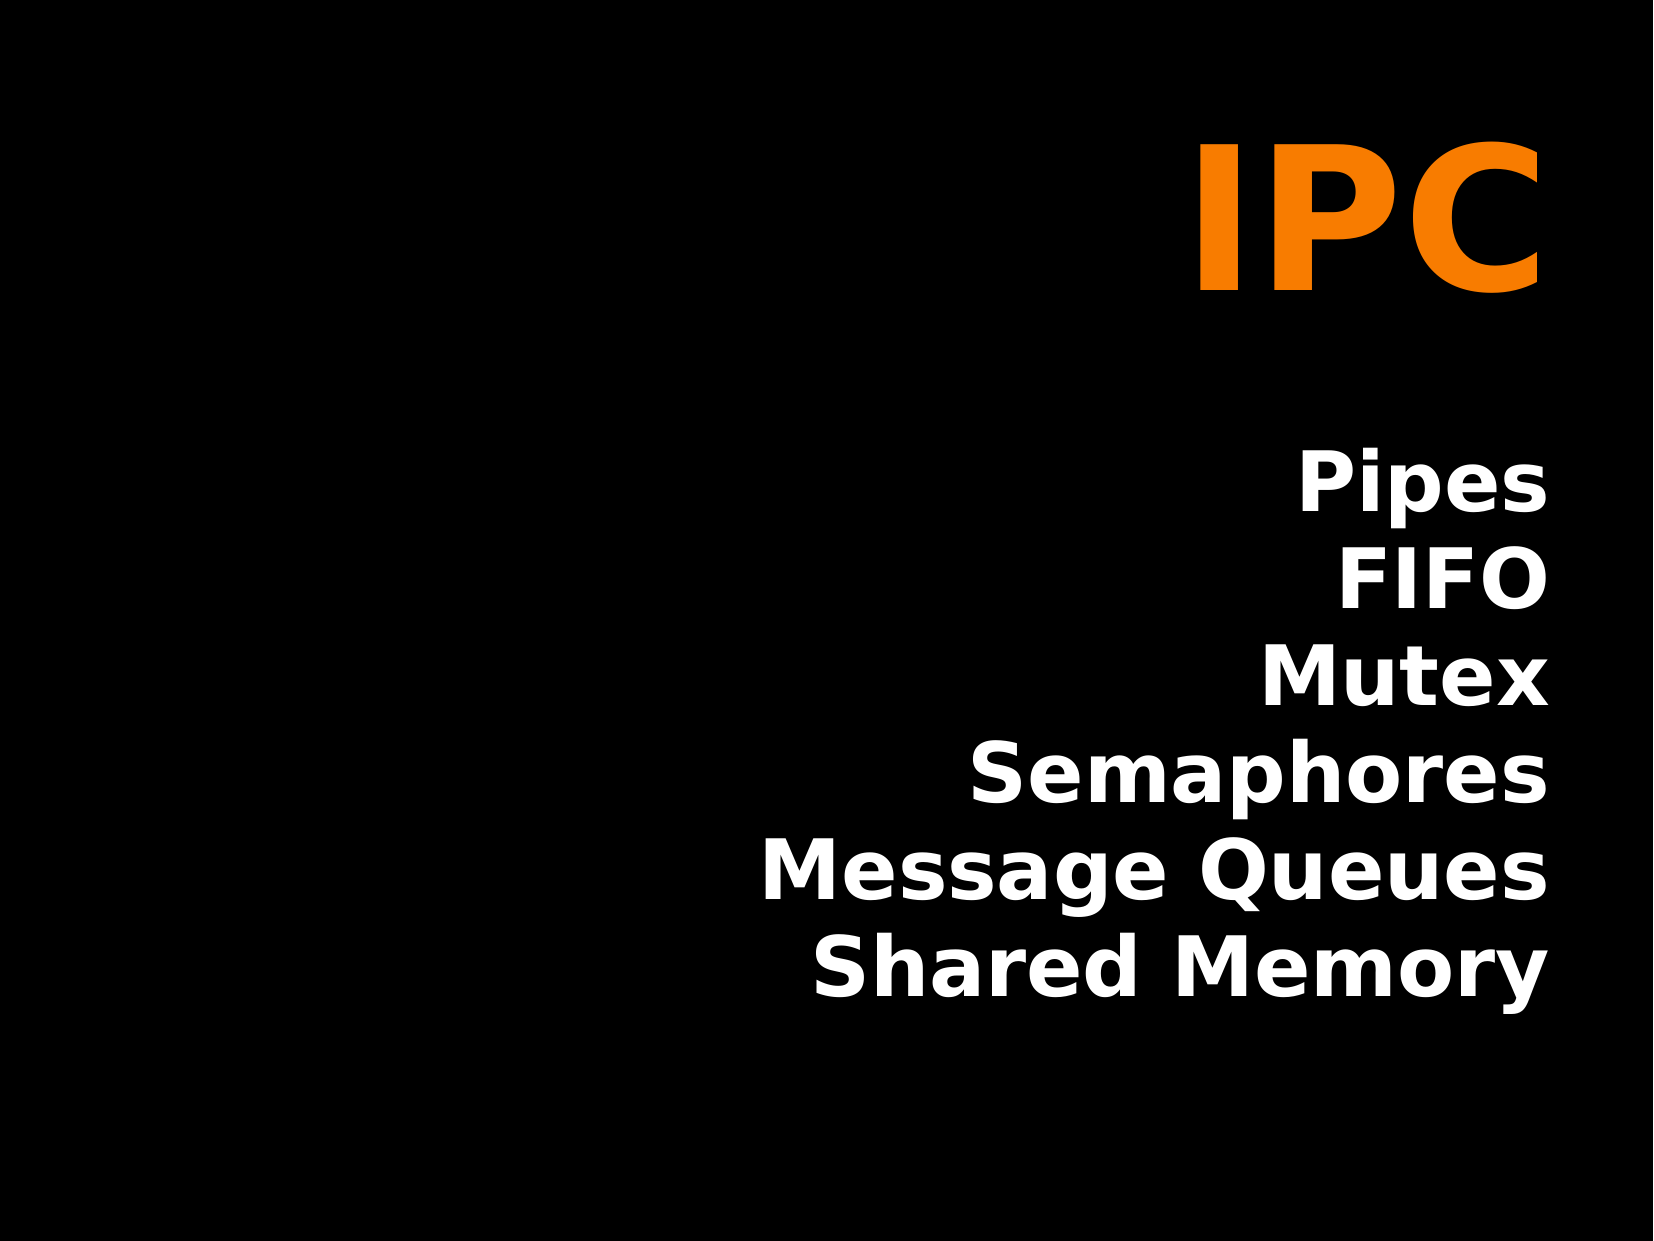

IPC
Pipes
FIFO
Mutex
Semaphores
Message Queues
Shared Memory